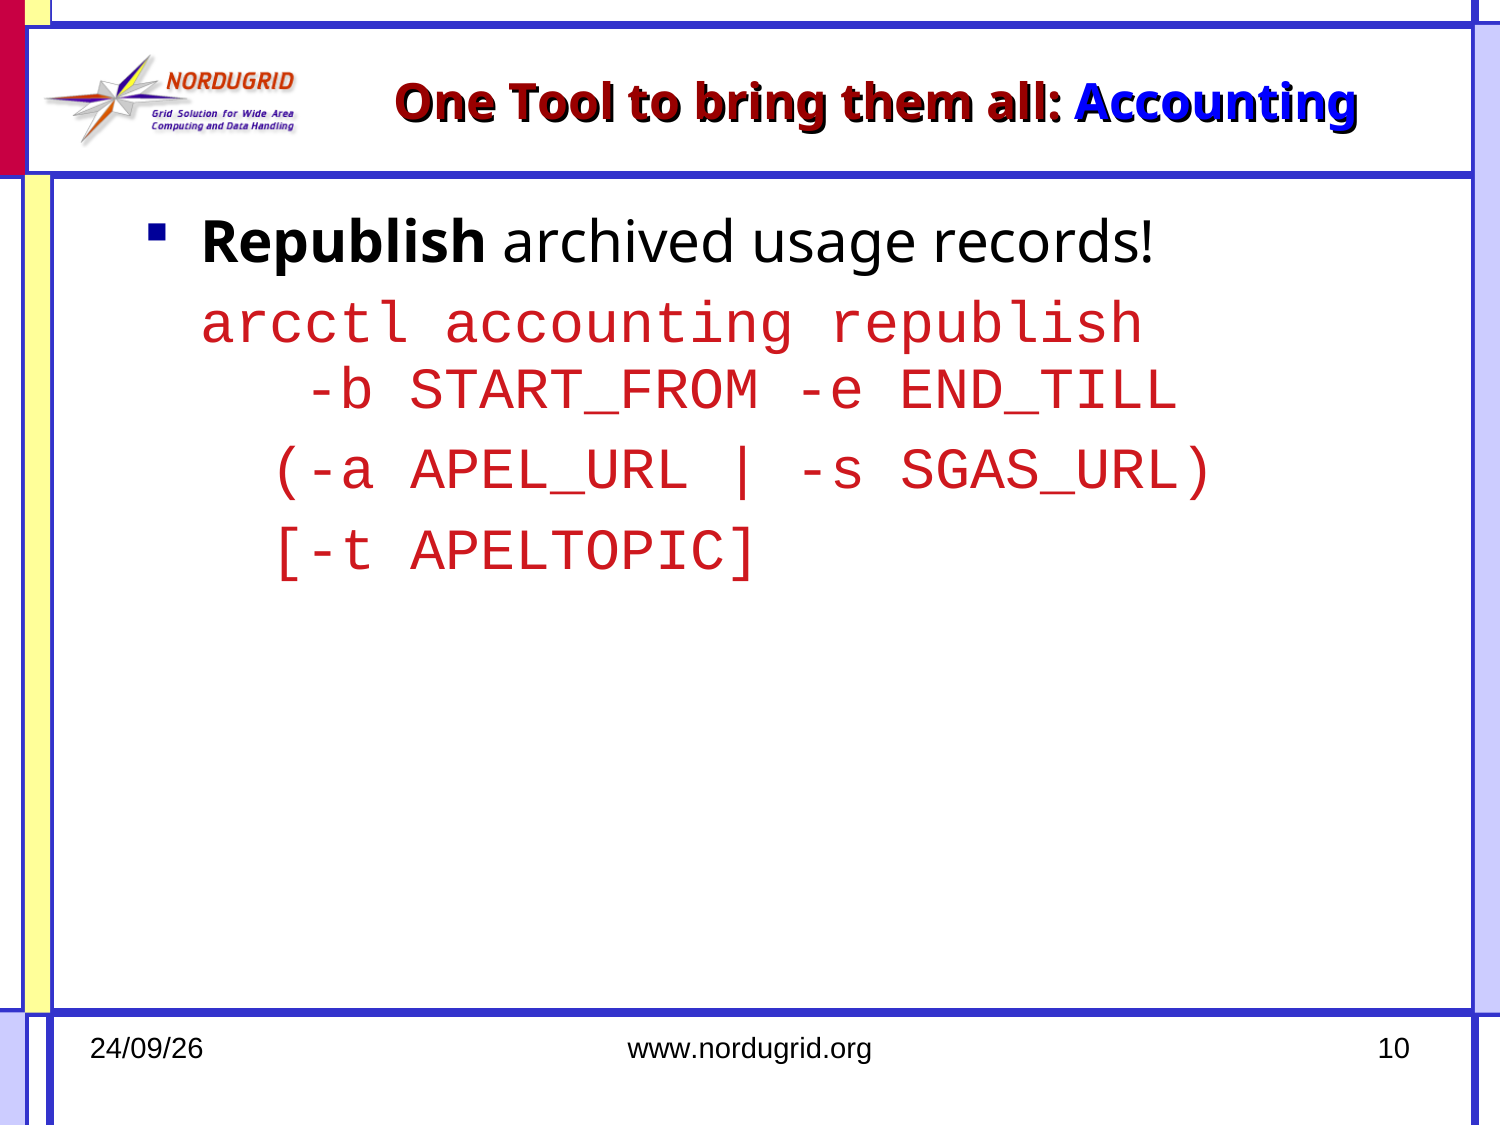

# One Tool to bring them all: Accounting
Republish archived usage records!
arcctl accounting republish
 -b START_FROM -e END_TILL
 (-a APEL_URL | -s SGAS_URL)
 [-t APELTOPIC]
www.nordugrid.org
10